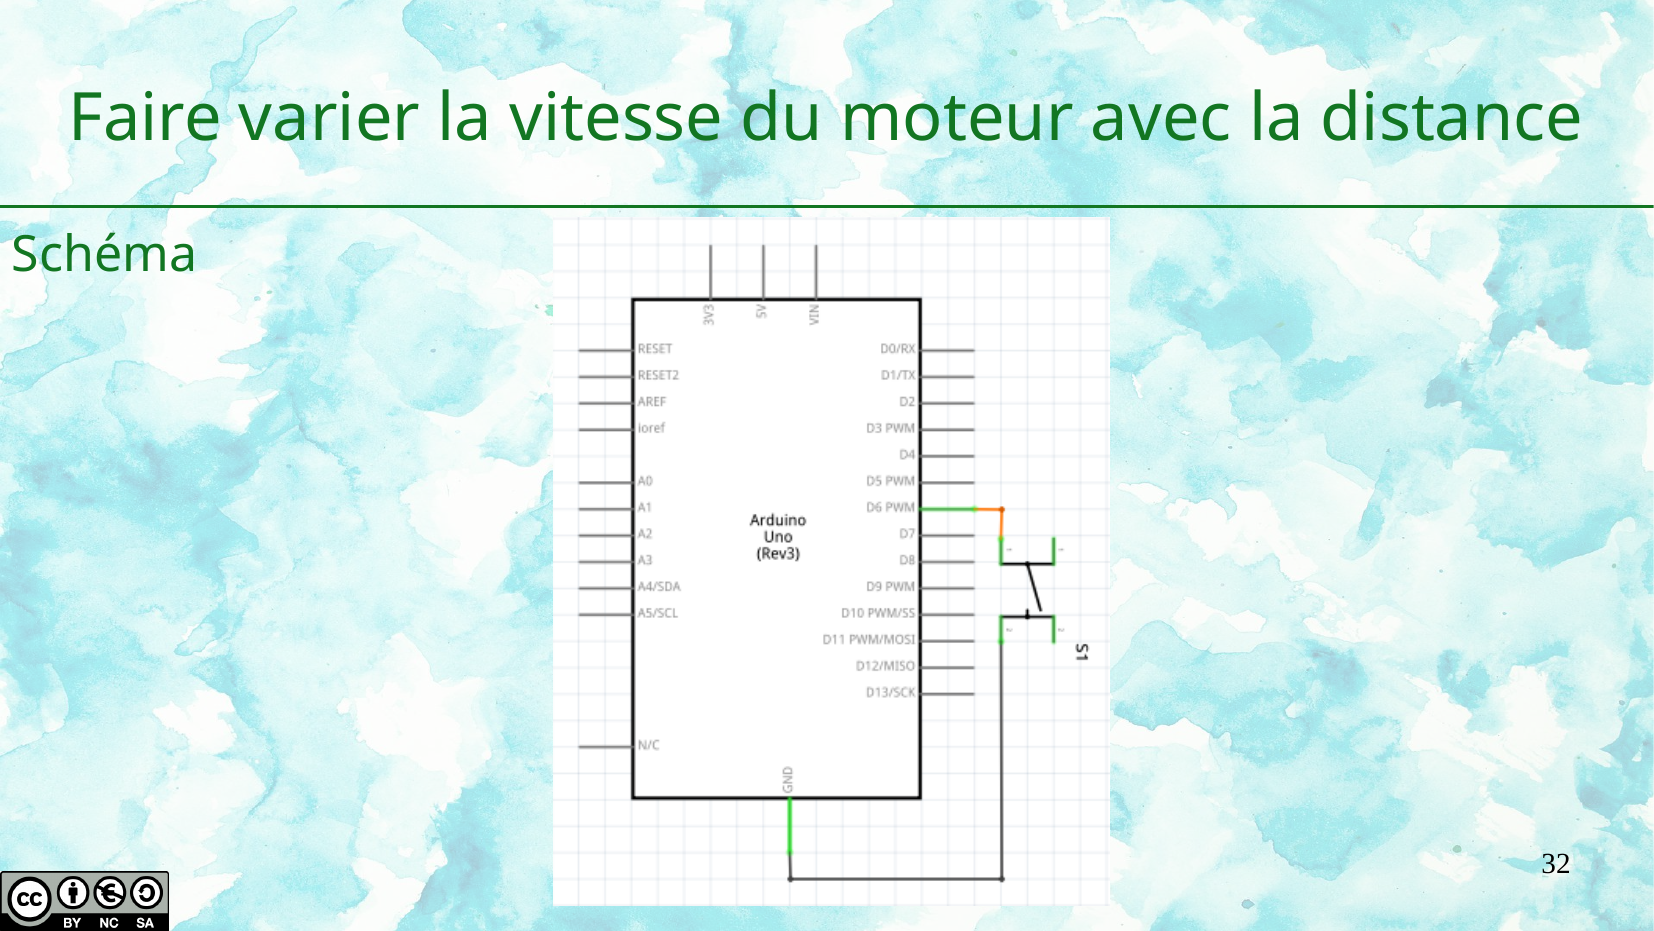

Faire varier la vitesse du moteur avec la distance
# Schéma
32